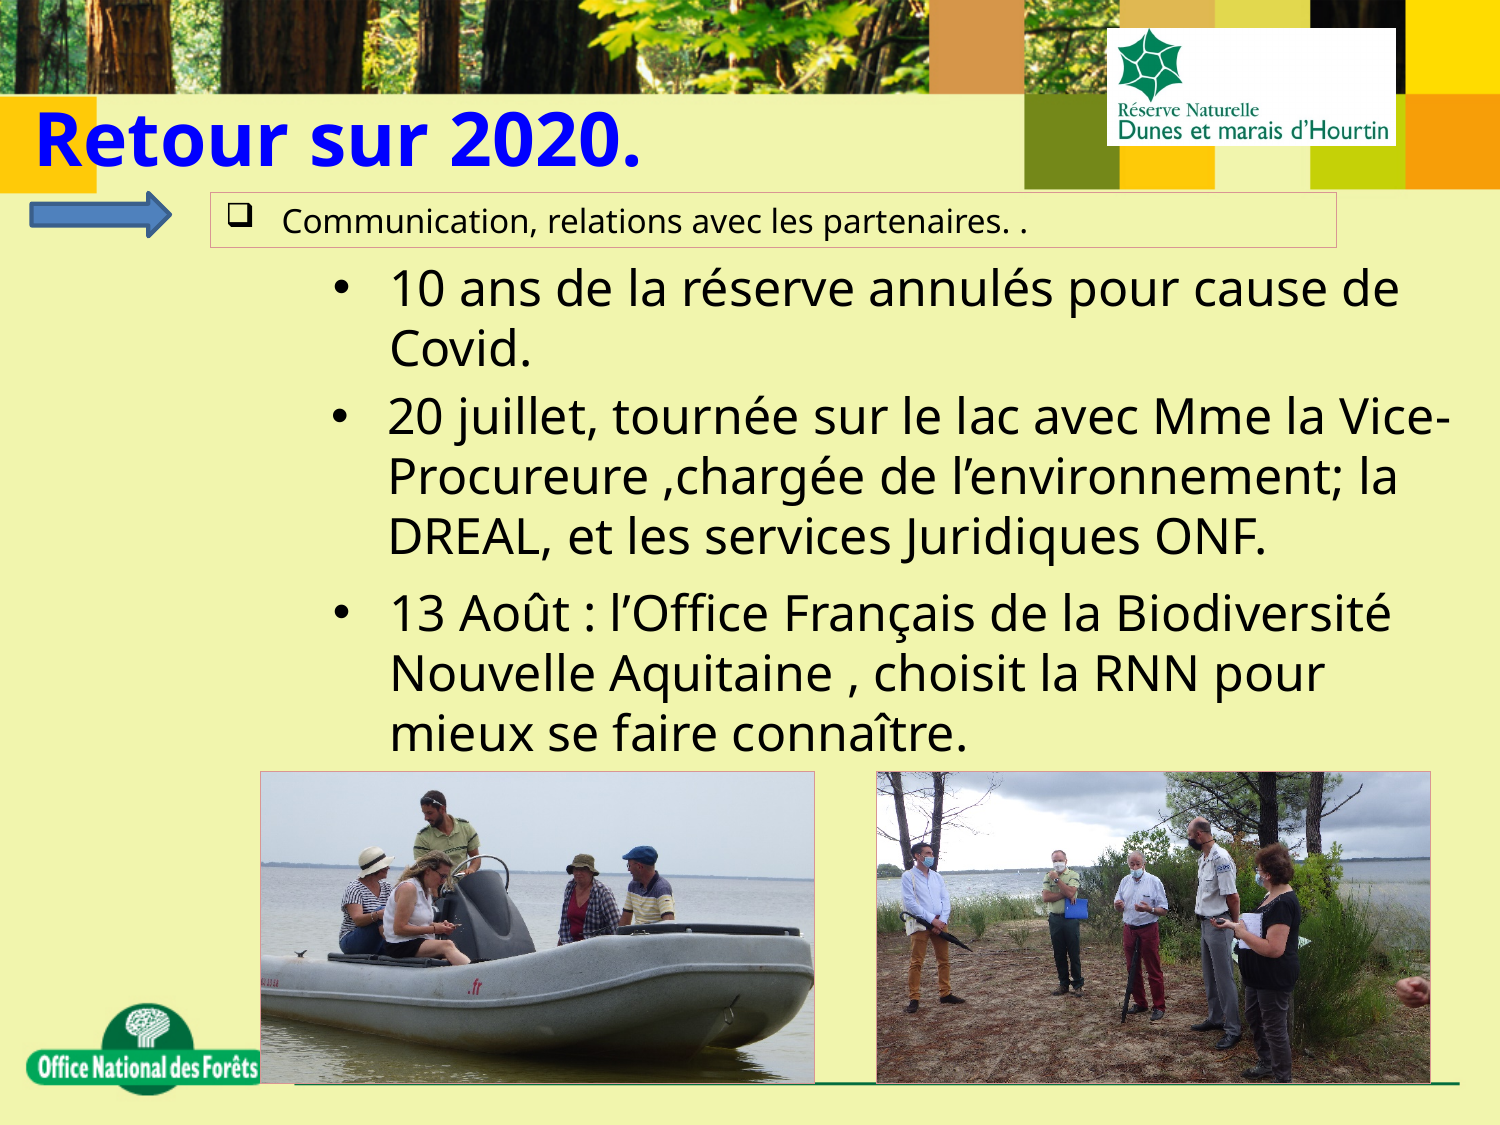

Retour sur 2020.
Communication, relations avec les partenaires. .
10 ans de la réserve annulés pour cause de Covid.
20 juillet, tournée sur le lac avec Mme la Vice-Procureure ,chargée de l’environnement; la DREAL, et les services Juridiques ONF.
13 Août : l’Office Français de la Biodiversité Nouvelle Aquitaine , choisit la RNN pour mieux se faire connaître.